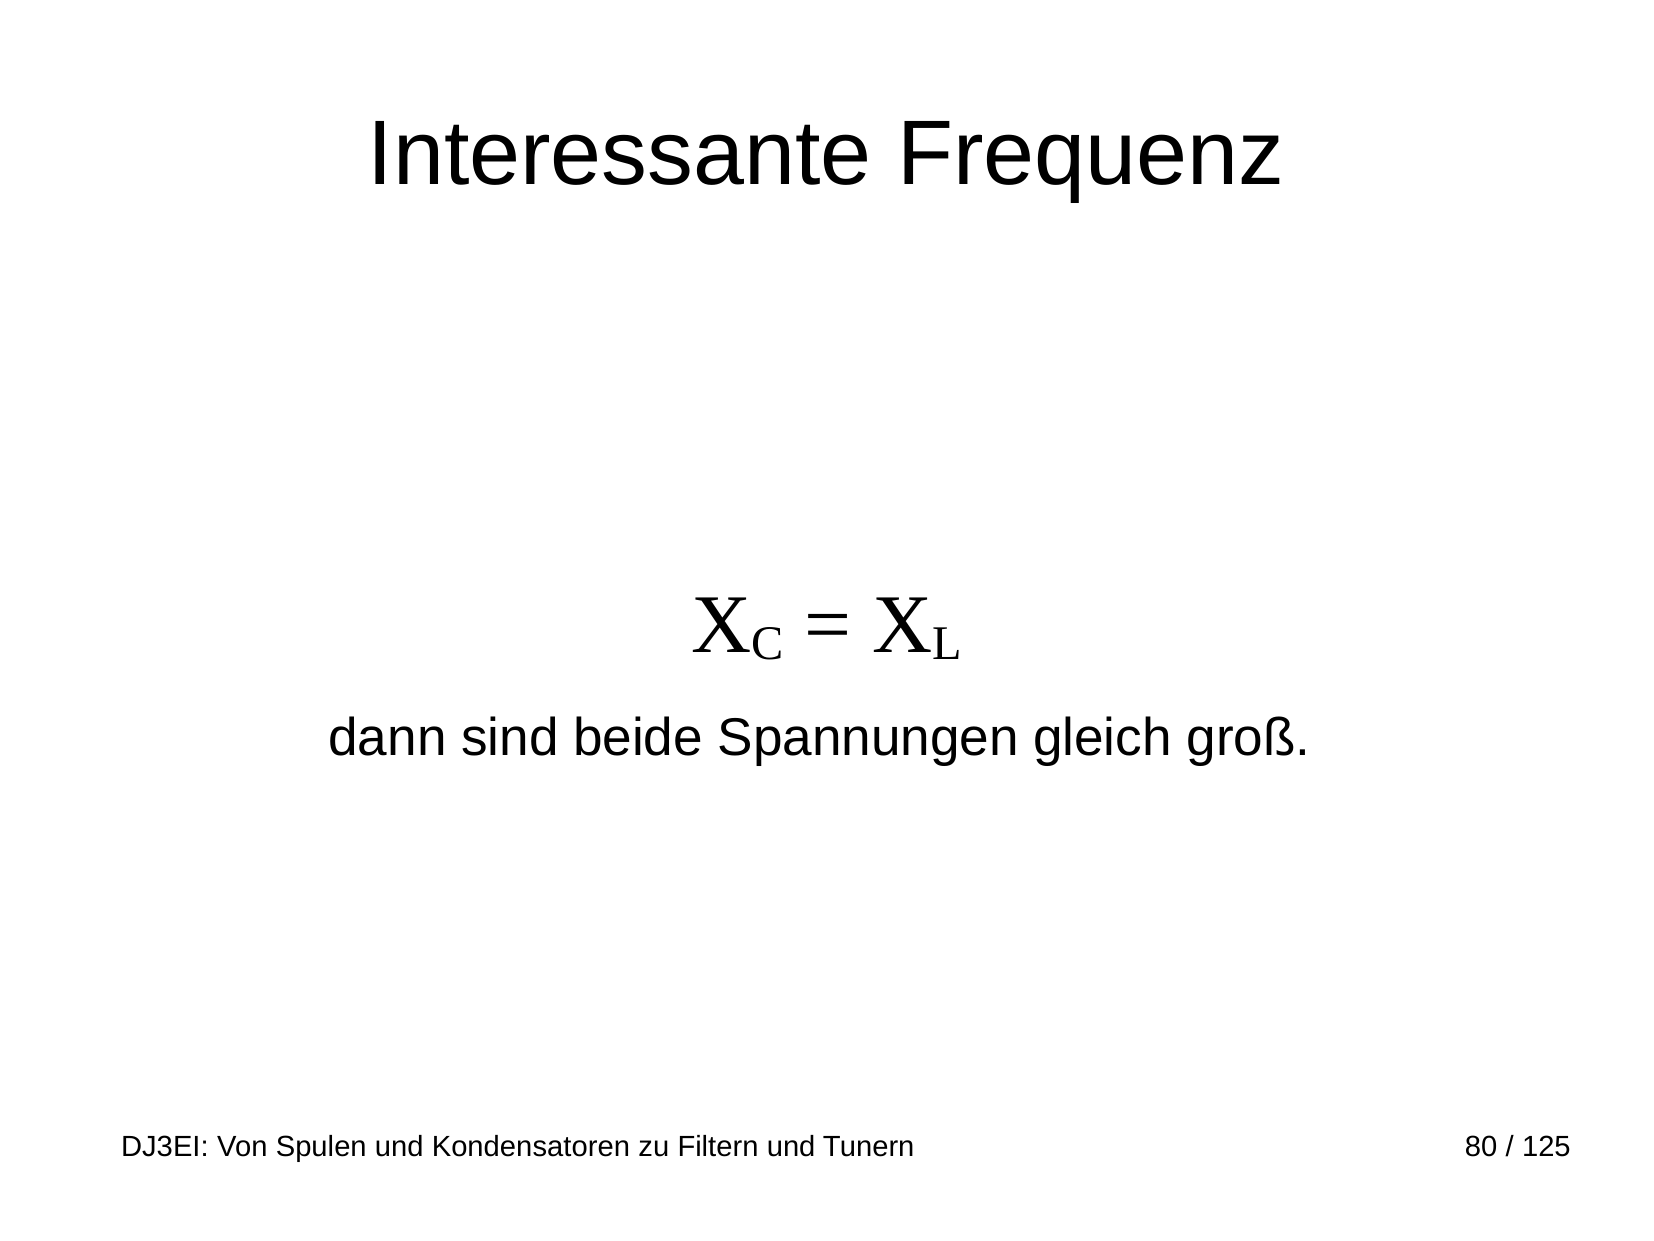

# Interessante Frequenz
XC = XL
dann sind beide Spannungen gleich groß.